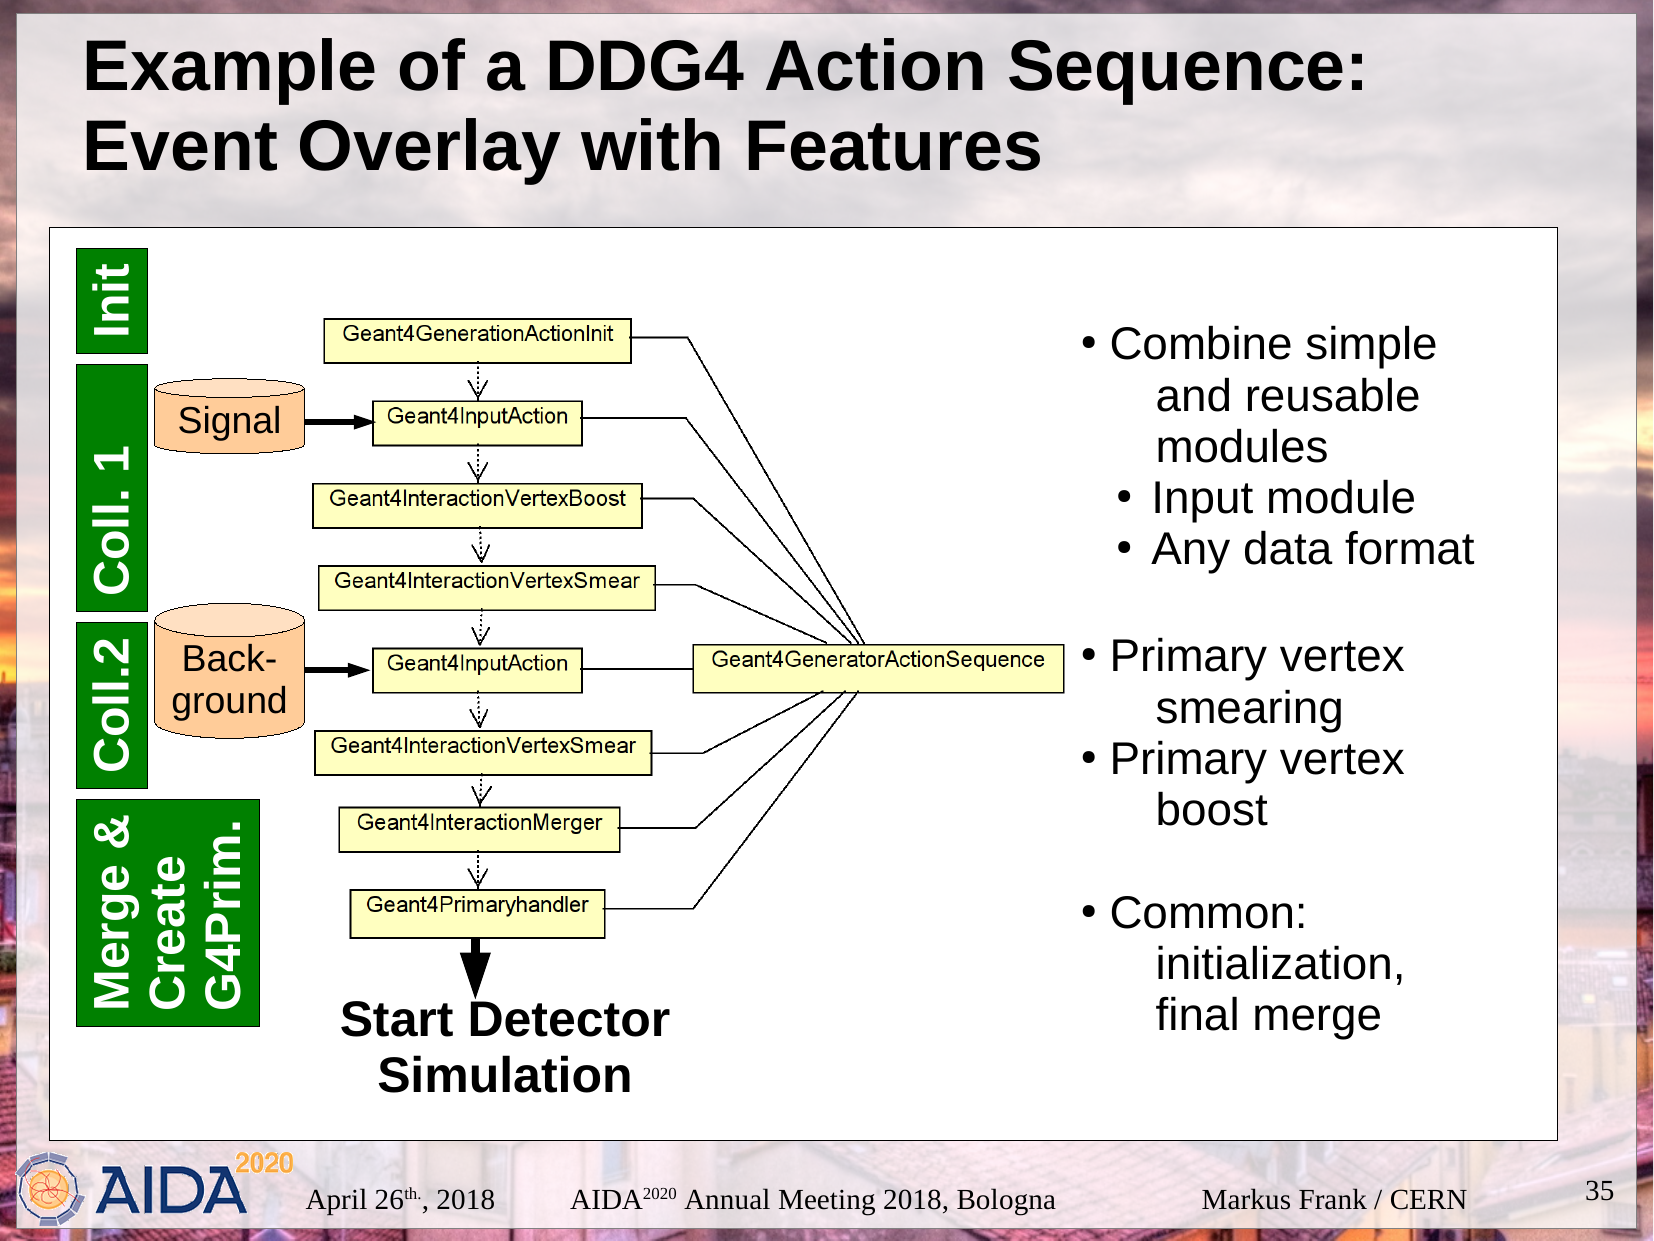

# Example of a DDG4 Action Sequence: Event Overlay with Features
 Combine simple
	and reusable
	modules
Input module
Any data format
 Primary vertex
	smearing
 Primary vertex
	boost
 Common:
	initialization,
	final merge
Init
Signal
Coll. 1
Back-
ground
Coll.2
Merge &
Create
G4Prim.
Start Detector
Simulation
35
May 24th, 2013
LHCb Simulation Day, Markus Frank / LHCb Online